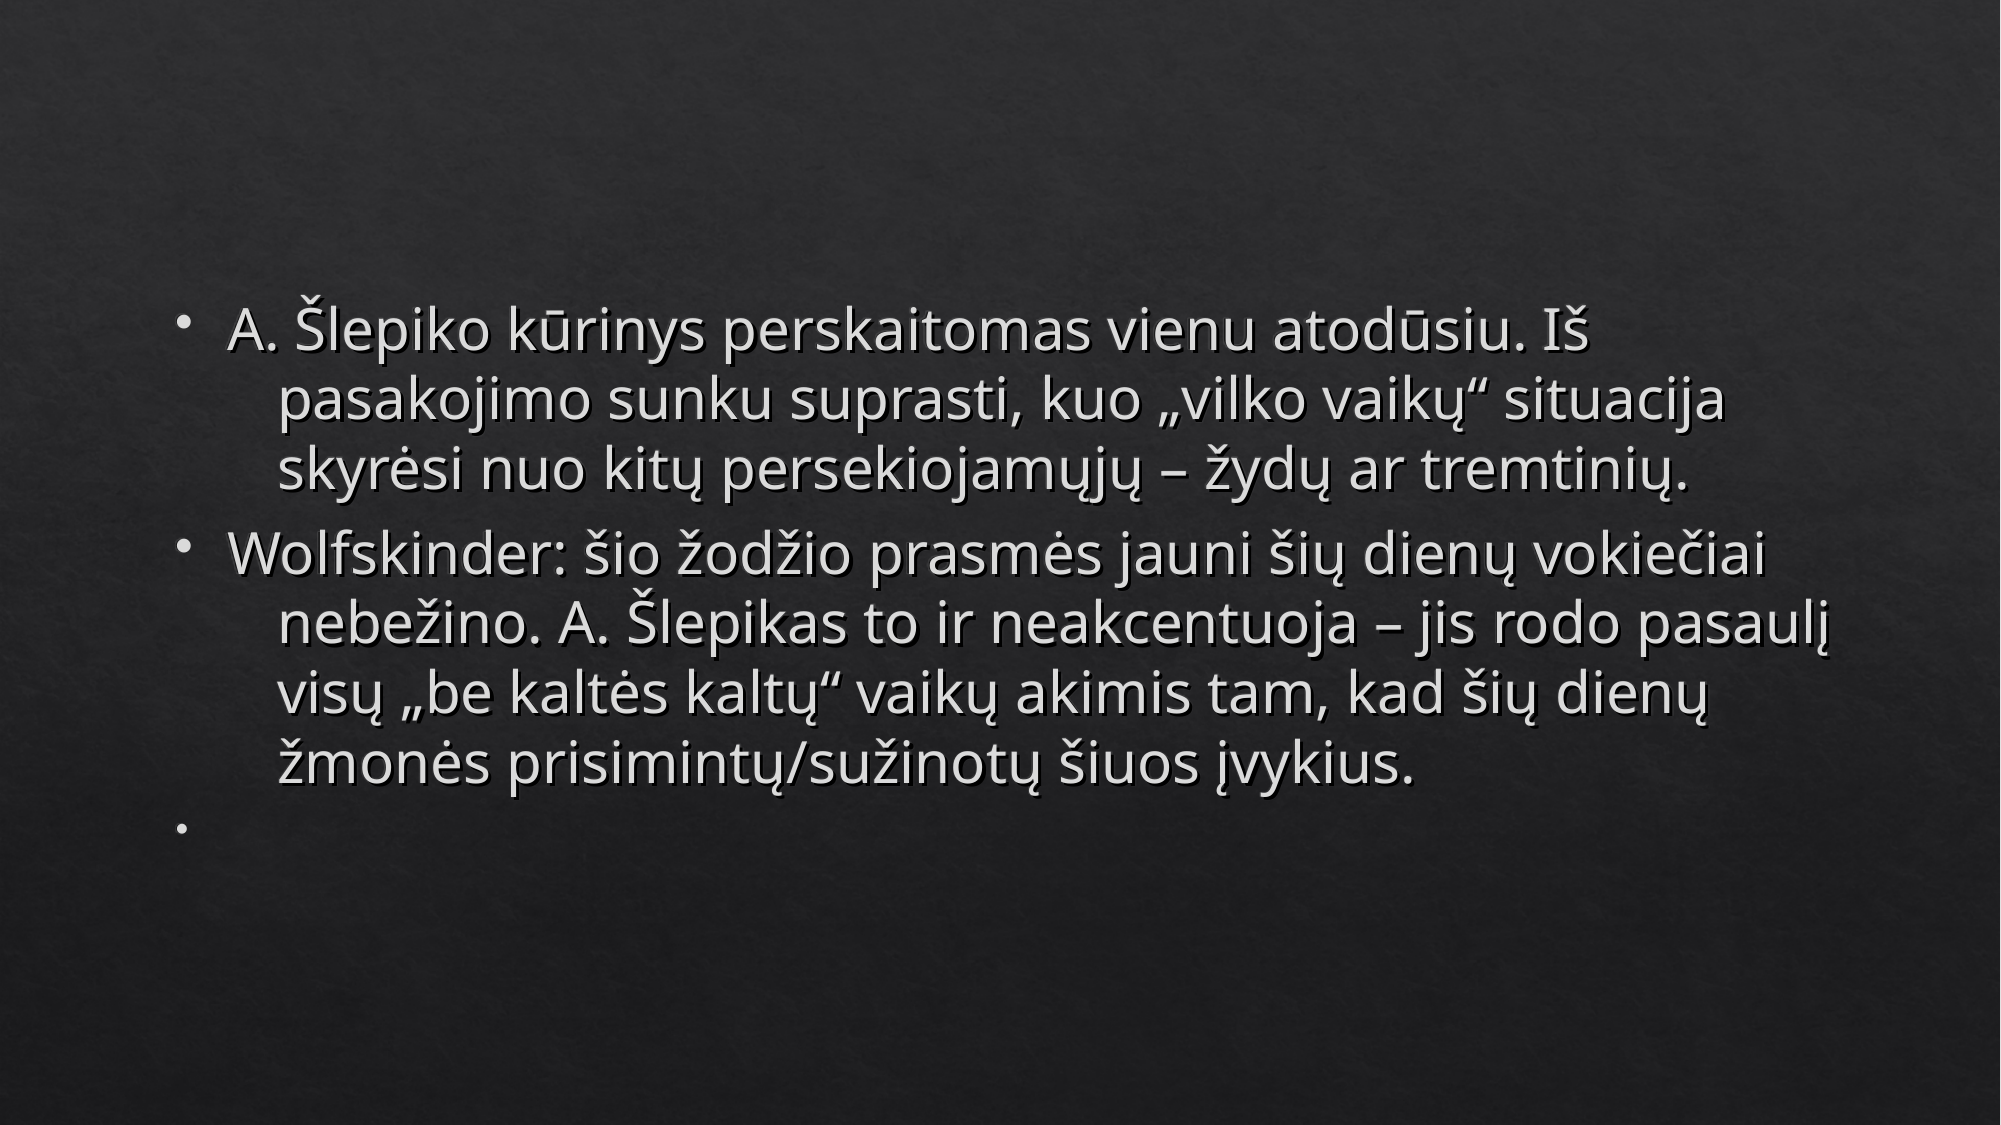

#
A. Šle­piko kūrinys perskaitomas vienu atodūsiu. Iš pasakojimo sunku suprasti, kuo „vilko vaikų“ situacija skyrėsi nuo kitų persekiojamųjų –­ žydų ar tremtinių.
Wolfskinder: šio žodžio prasmės jauni šių dienų vokiečiai nebežino. A. Šlepikas to ir neakcentuoja –­ jis rodo pasaulį visų „be kaltės kaltų“ vaikų akimis tam, kad šių dienų žmonės prisimintų/sužinotų šiuos įvykius.